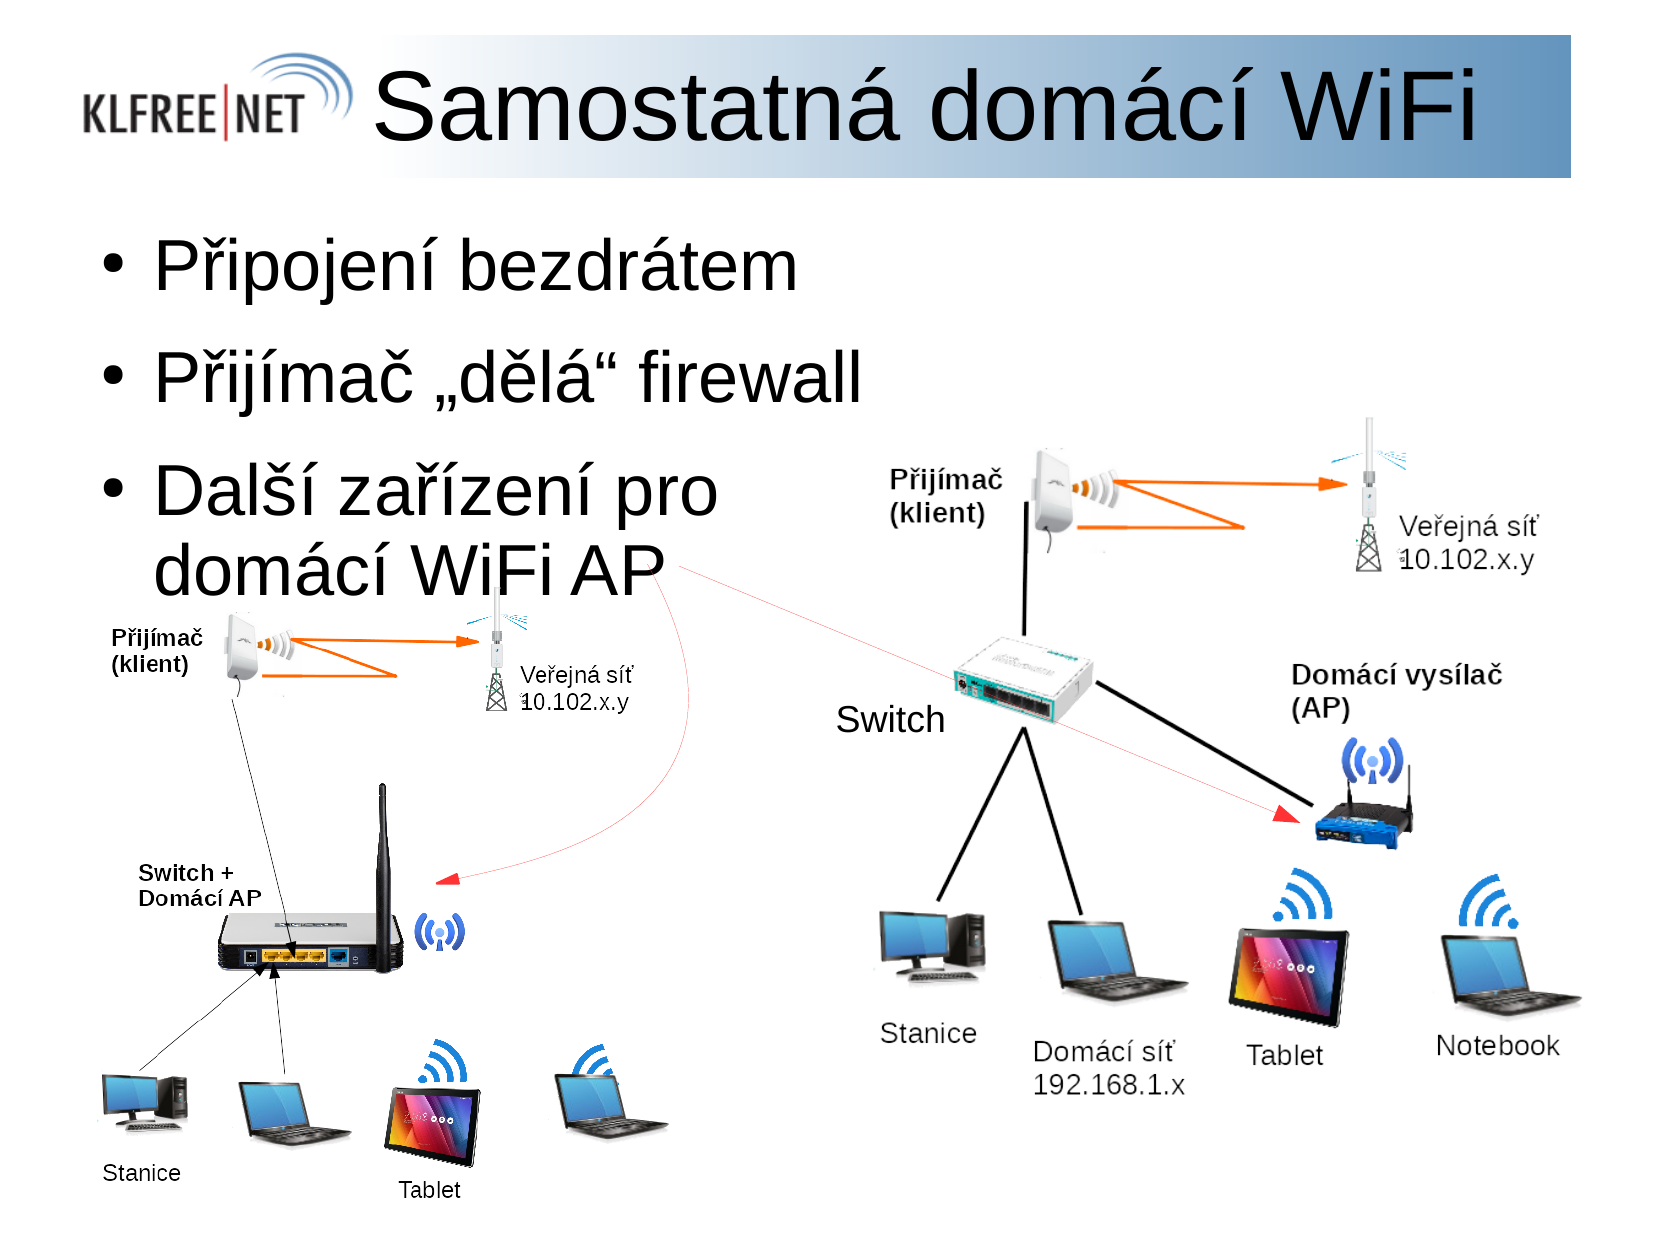

# Samostatná domácí WiFi
Připojení bezdrátem
Přijímač „dělá“ firewall
Další zařízení pro domácí WiFi AP
Switch